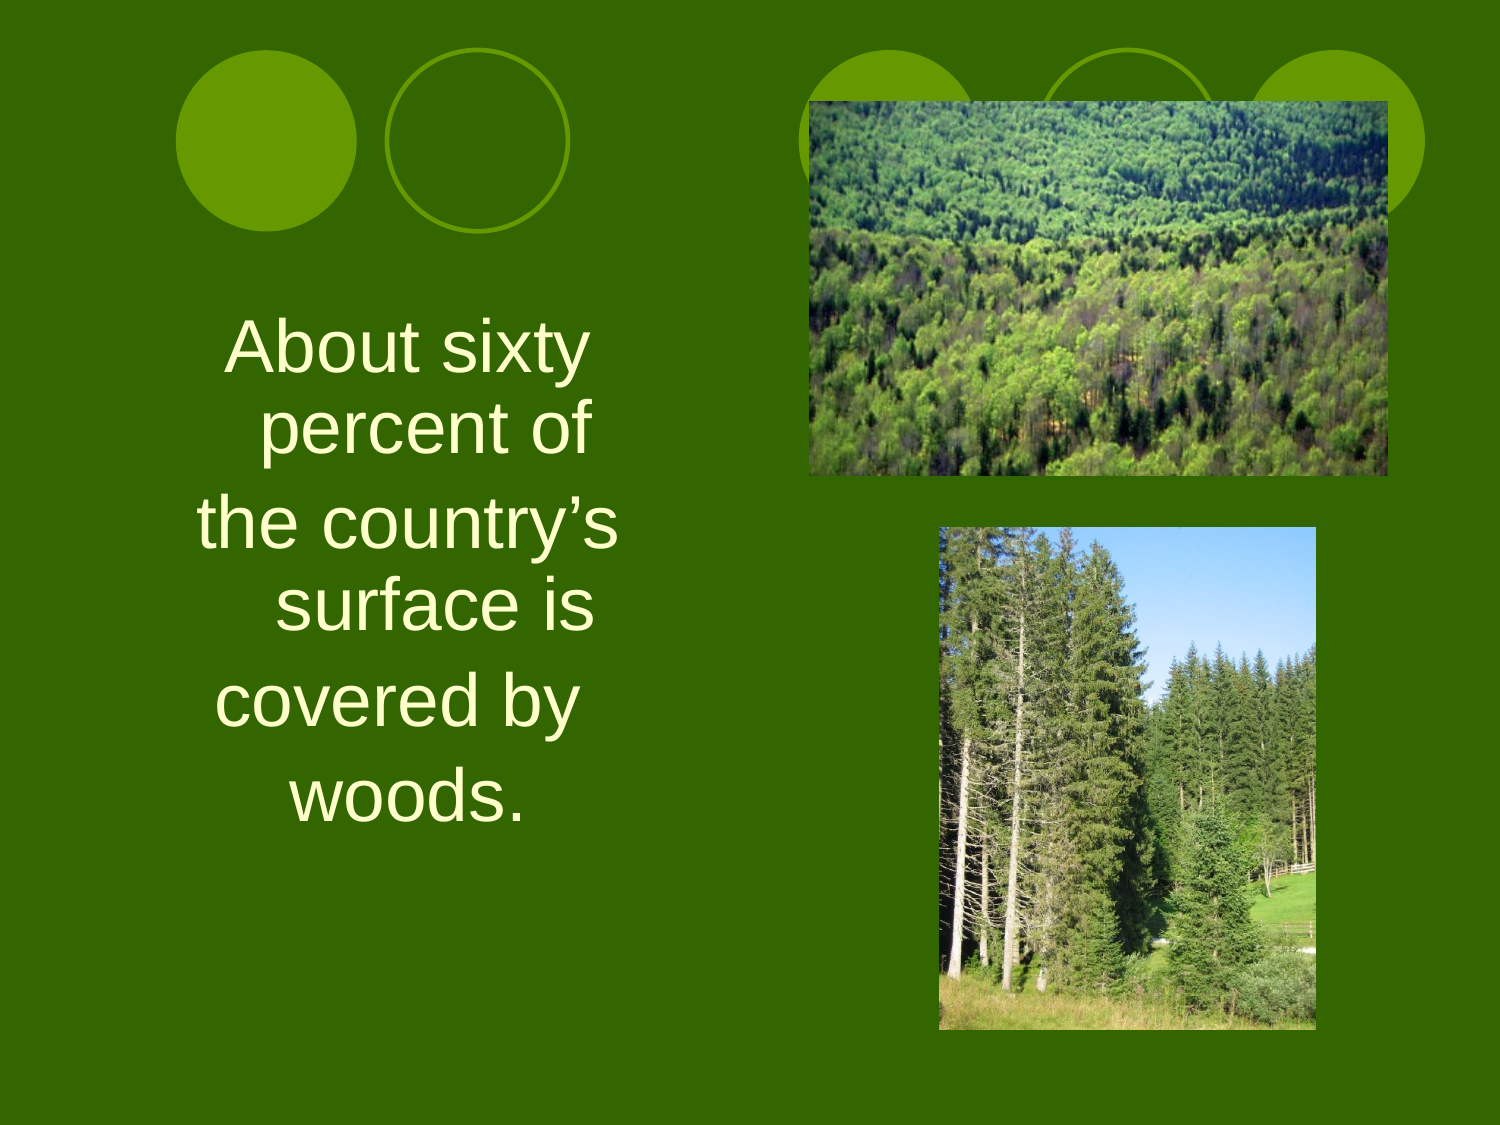

#
About sixty percent of
the country’s surface is
covered by
woods.